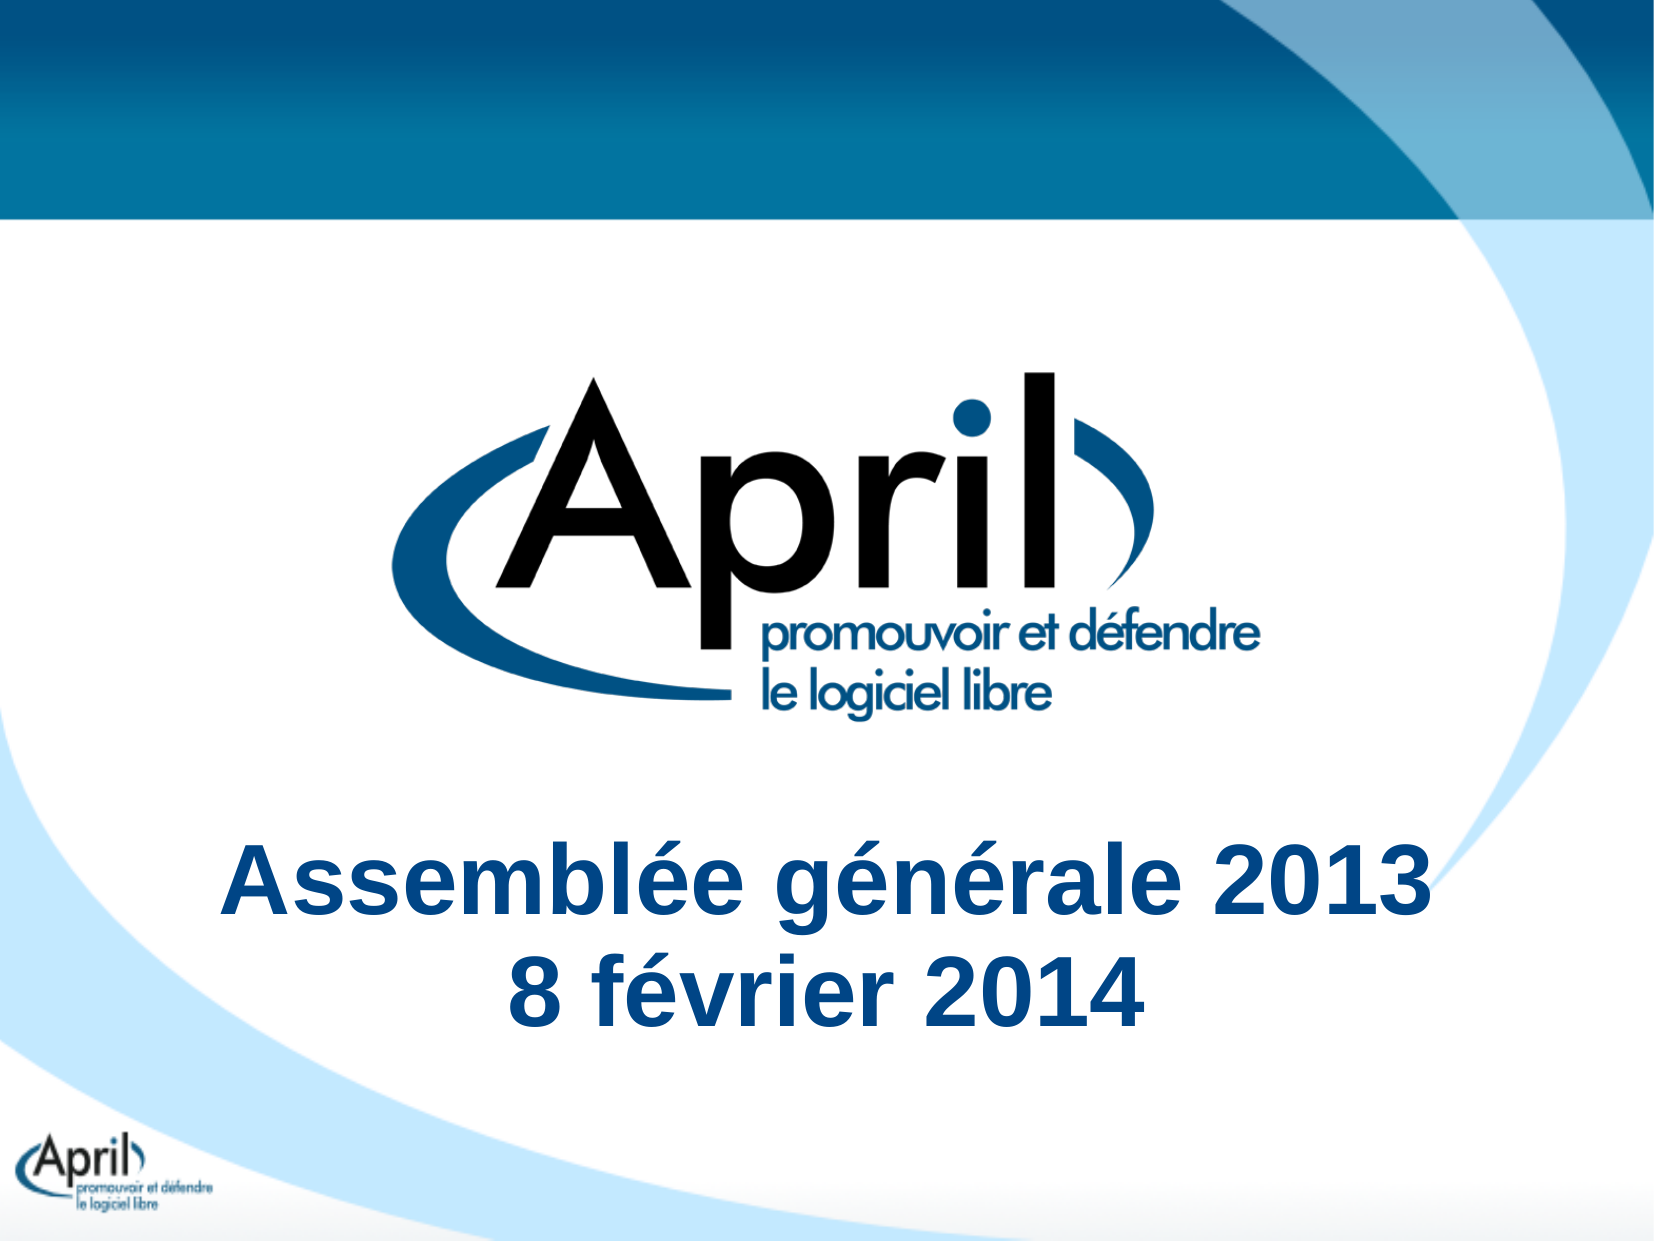

# Assemblée générale 2013
8 février 2014